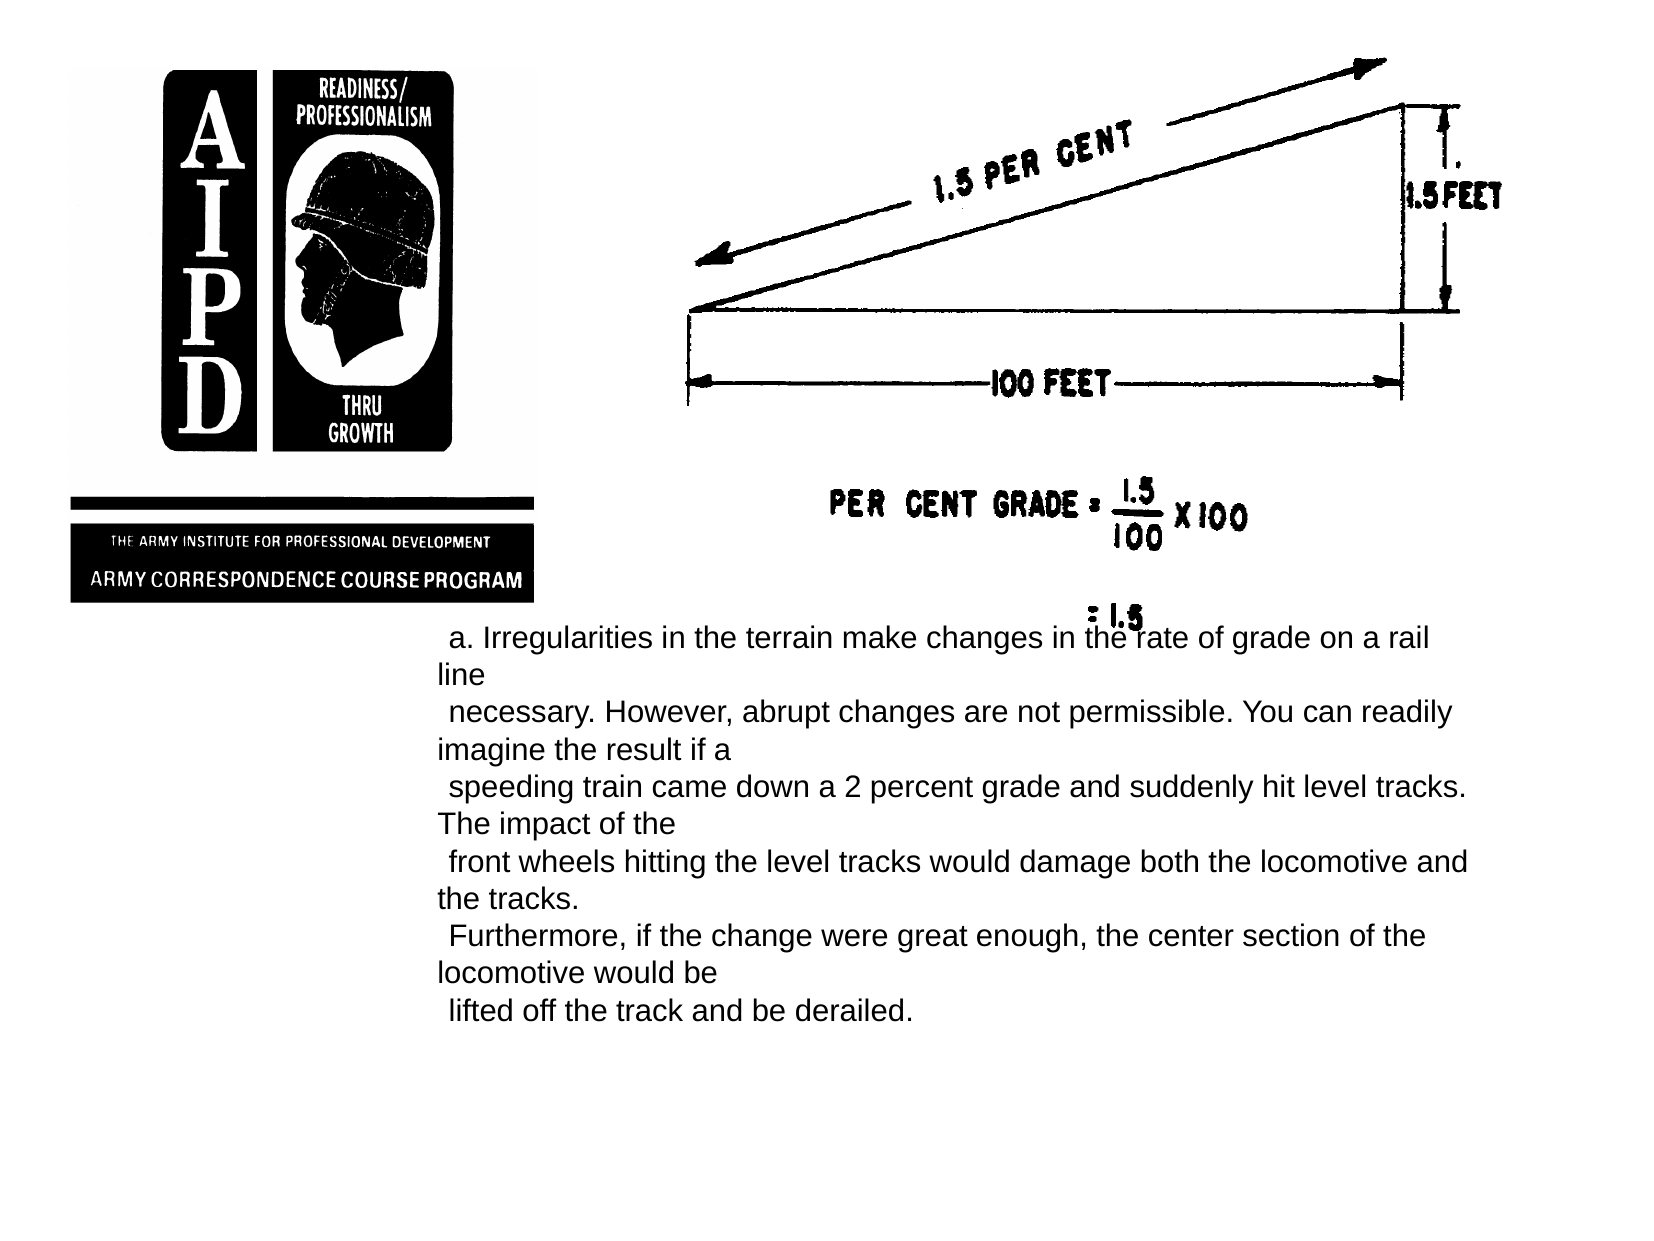

a. Irregularities in the terrain make changes in the rate of grade on a rail line
necessary. However, abrupt changes are not permissible. You can readily imagine the result if a
speeding train came down a 2 percent grade and suddenly hit level tracks. The impact of the
front wheels hitting the level tracks would damage both the locomotive and the tracks.
Furthermore, if the change were great enough, the center section of the locomotive would be
lifted off the track and be derailed.